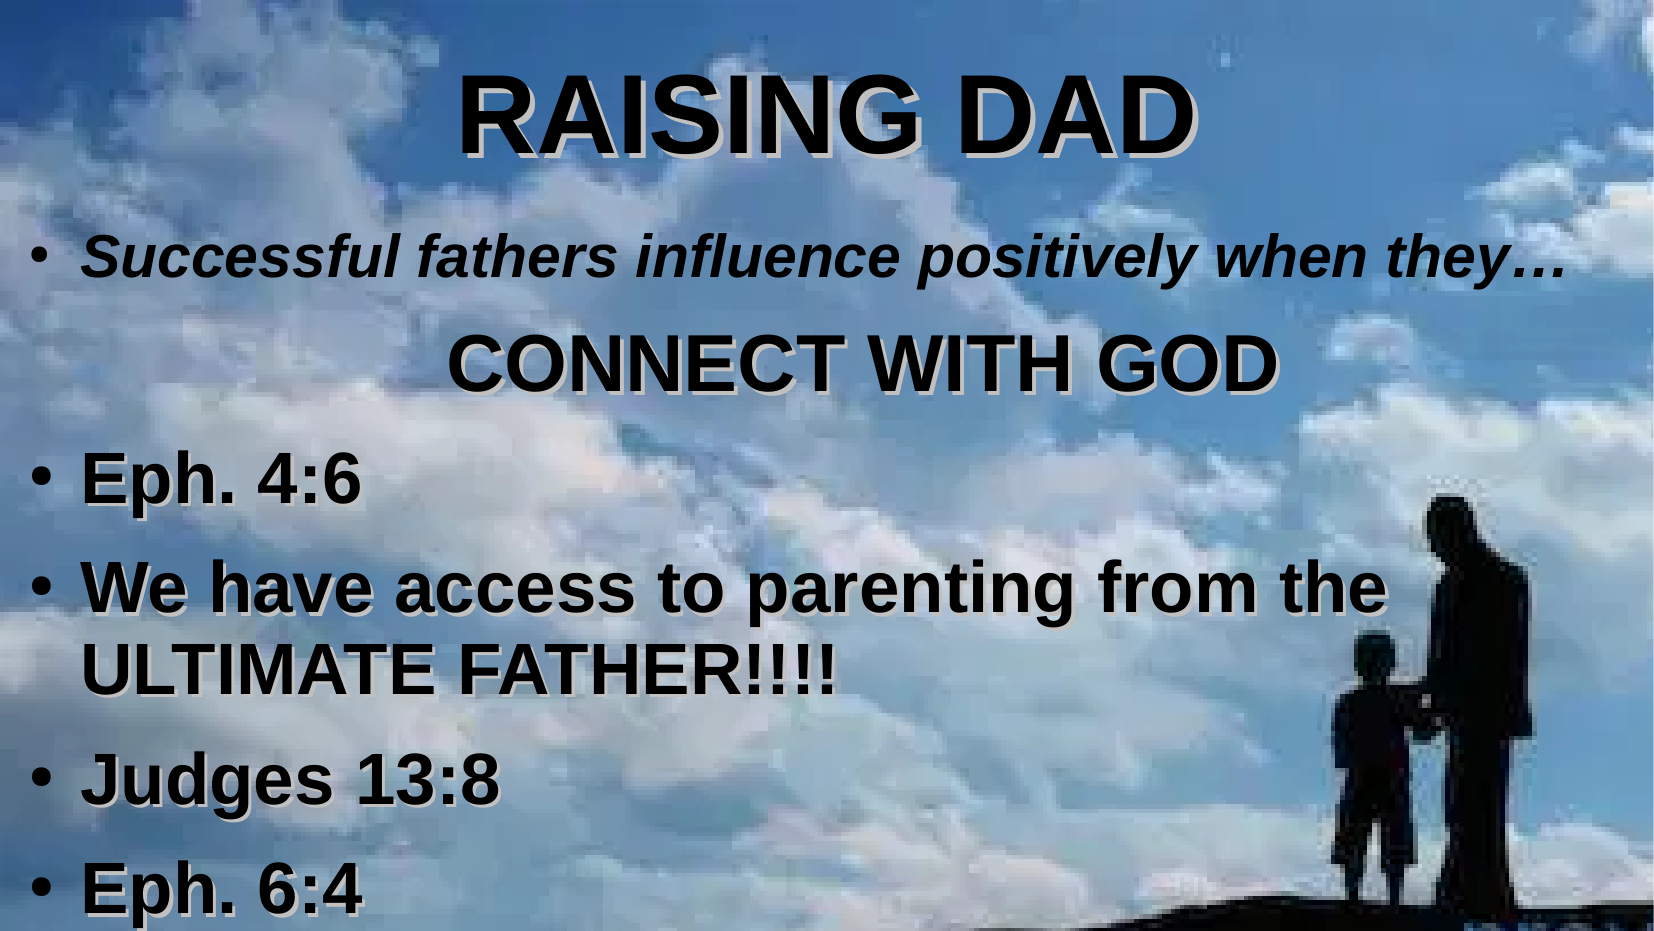

# RAISING DAD
Successful fathers influence positively when they…
CONNECT WITH GOD
Eph. 4:6
We have access to parenting from the ULTIMATE FATHER!!!!
Judges 13:8
Eph. 6:4